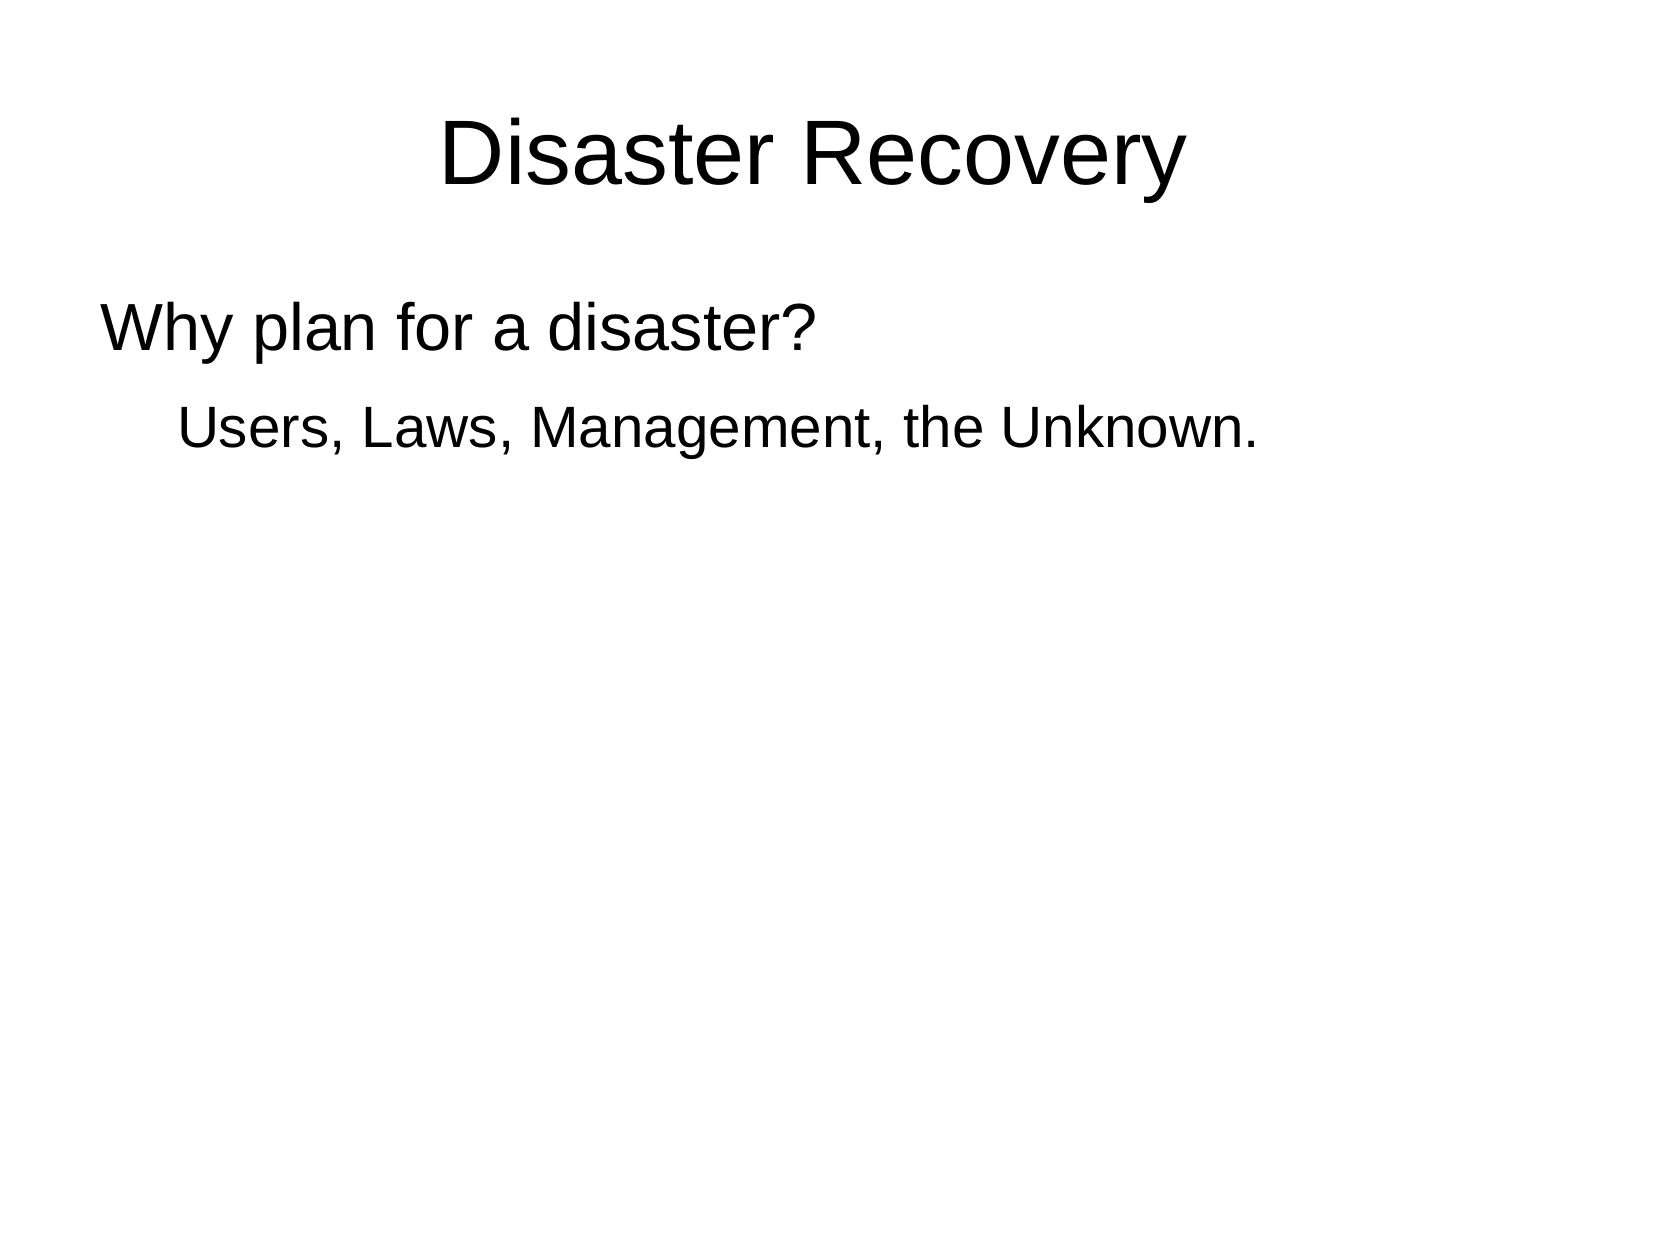

# Disaster Recovery
Why plan for a disaster?
Users, Laws, Management, the Unknown.